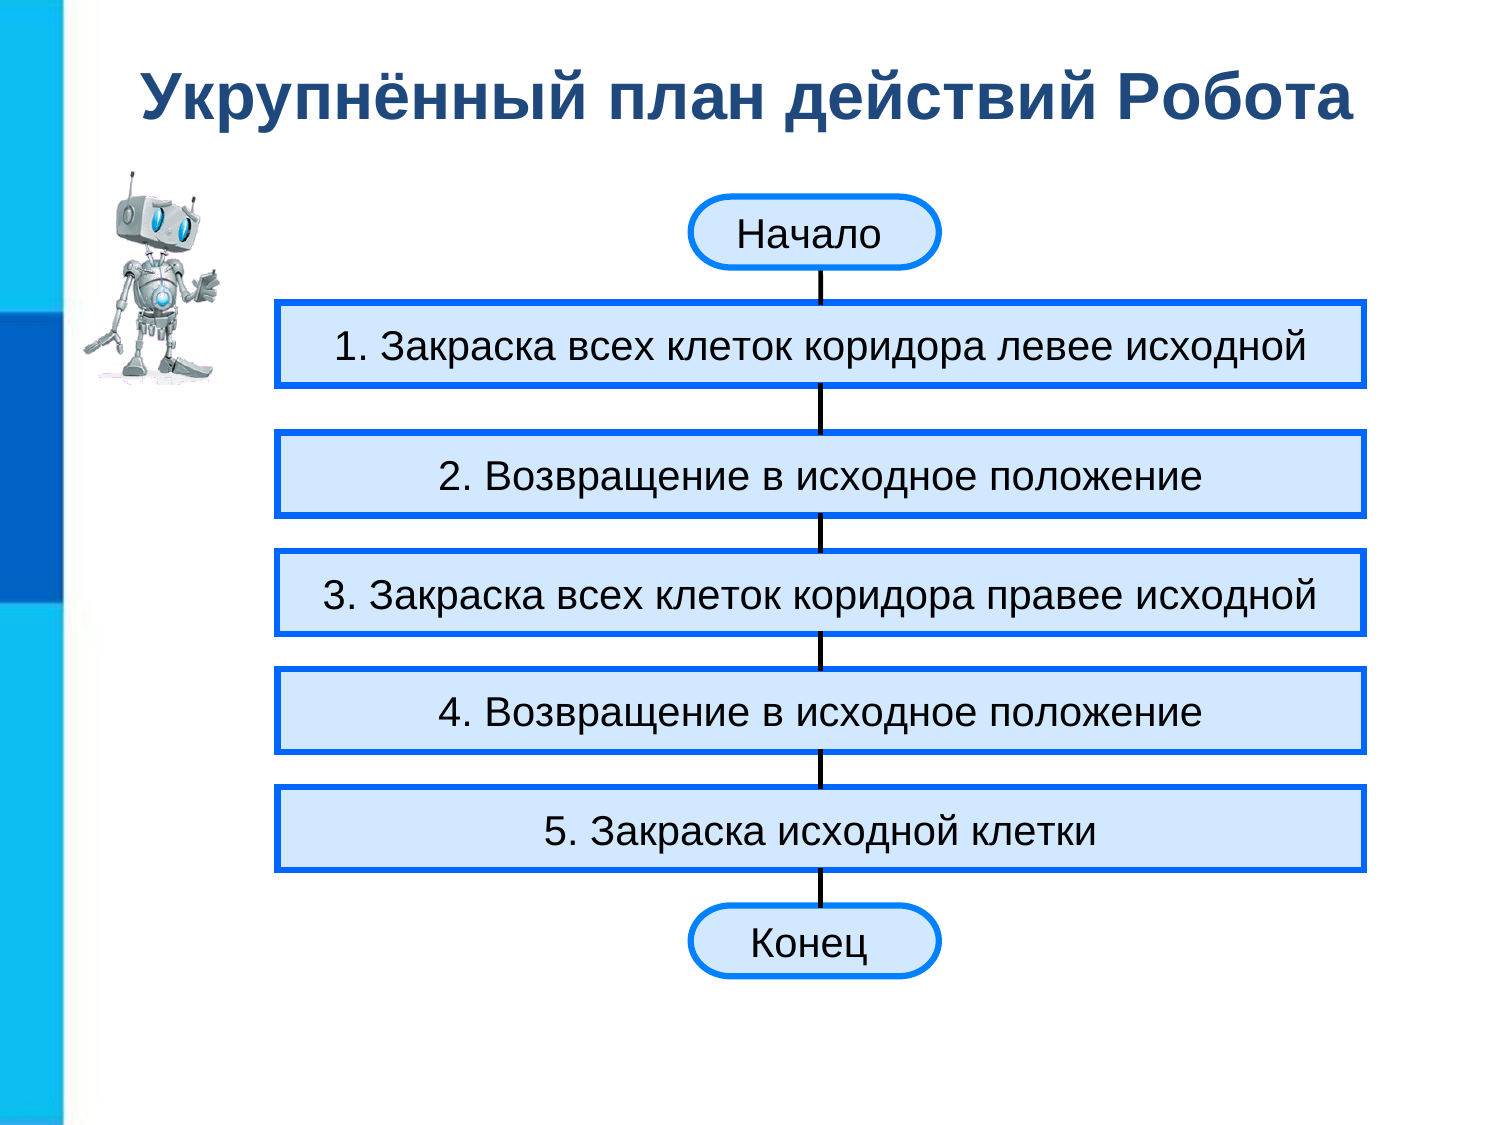

Укрупнённый план действий Робота
Начало
1. Закраска всех клеток коридора левее исходной
2. Возвращение в исходное положение
3. Закраска всех клеток коридора правее исходной
4. Возвращение в исходное положение
5. Закраска исходной клетки
Конец